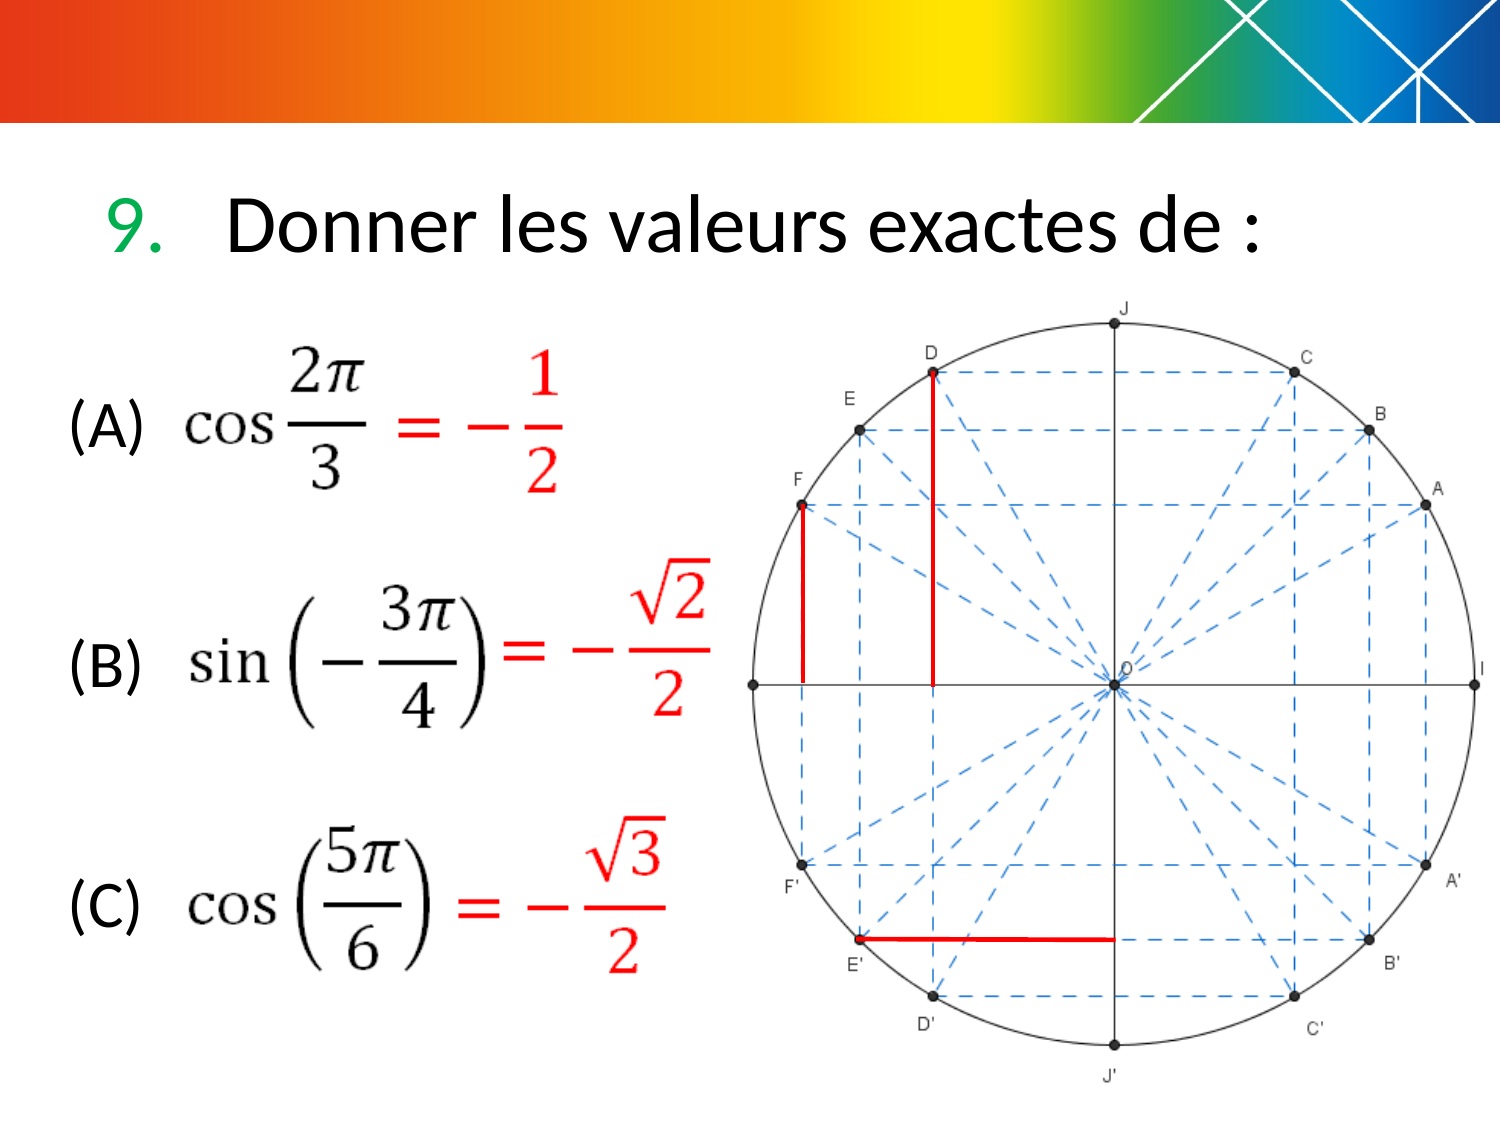

# Donner les valeurs exactes de :
(A)
(B)
(C)